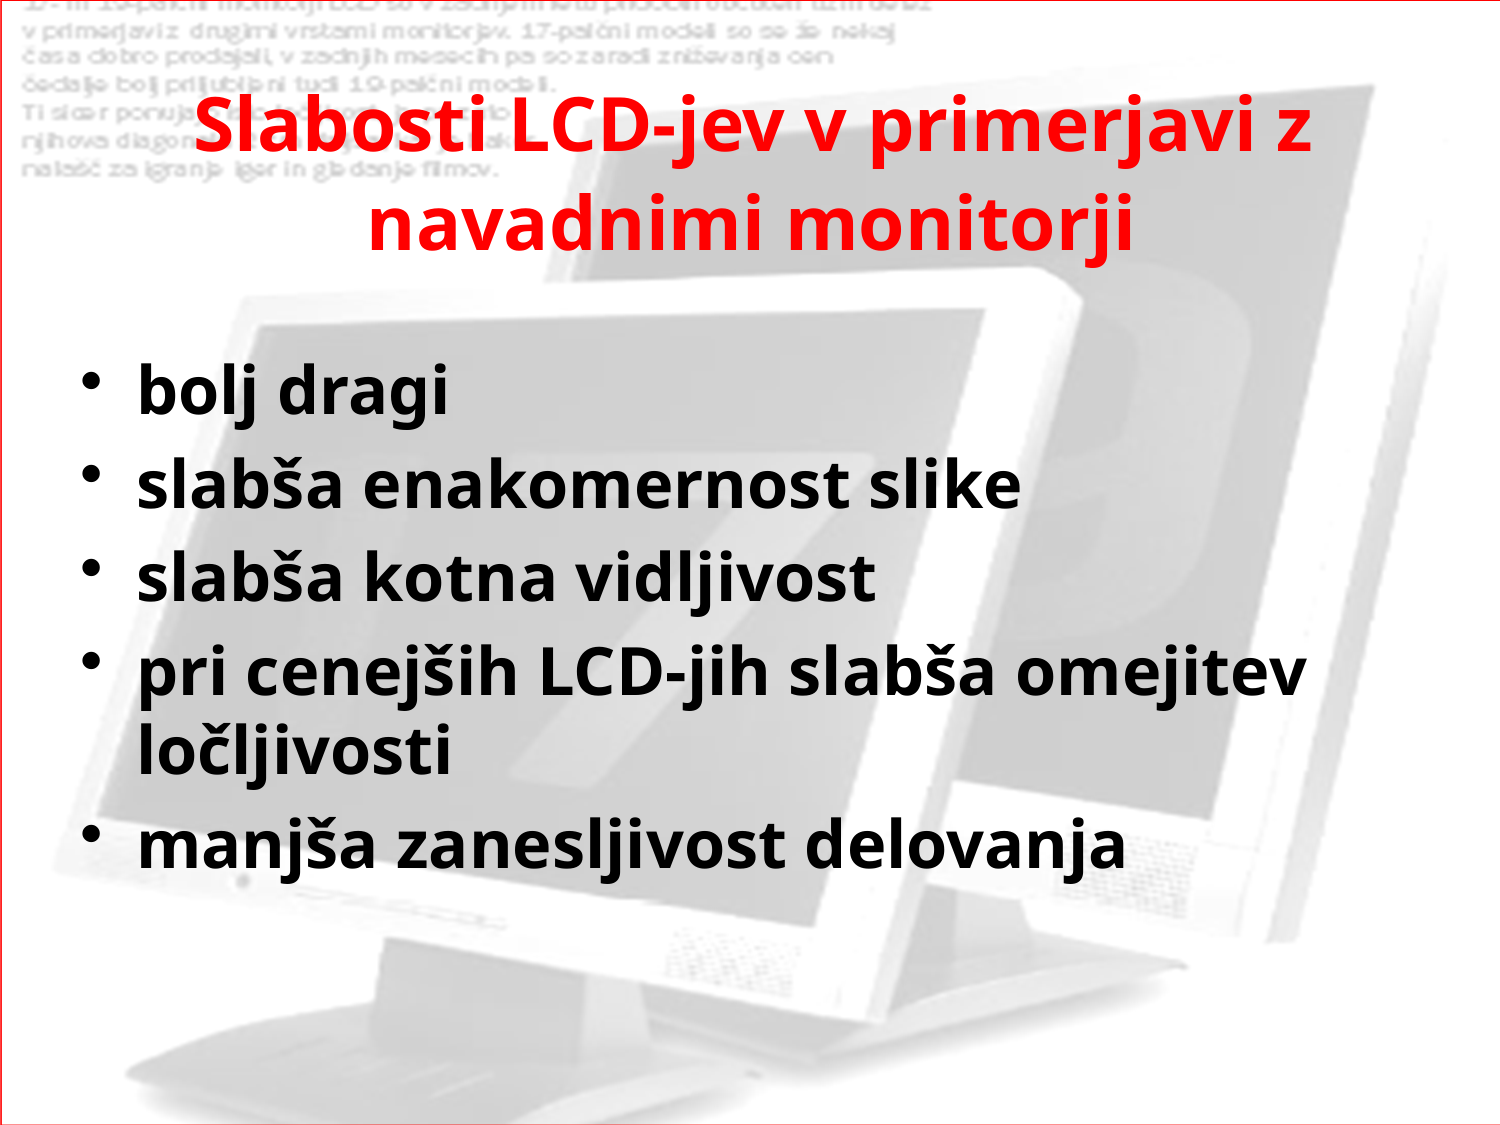

# Slabosti LCD-jev v primerjavi z navadnimi monitorji
bolj dragi
slabša enakomernost slike
slabša kotna vidljivost
pri cenejših LCD-jih slabša omejitev ločljivosti
manjša zanesljivost delovanja